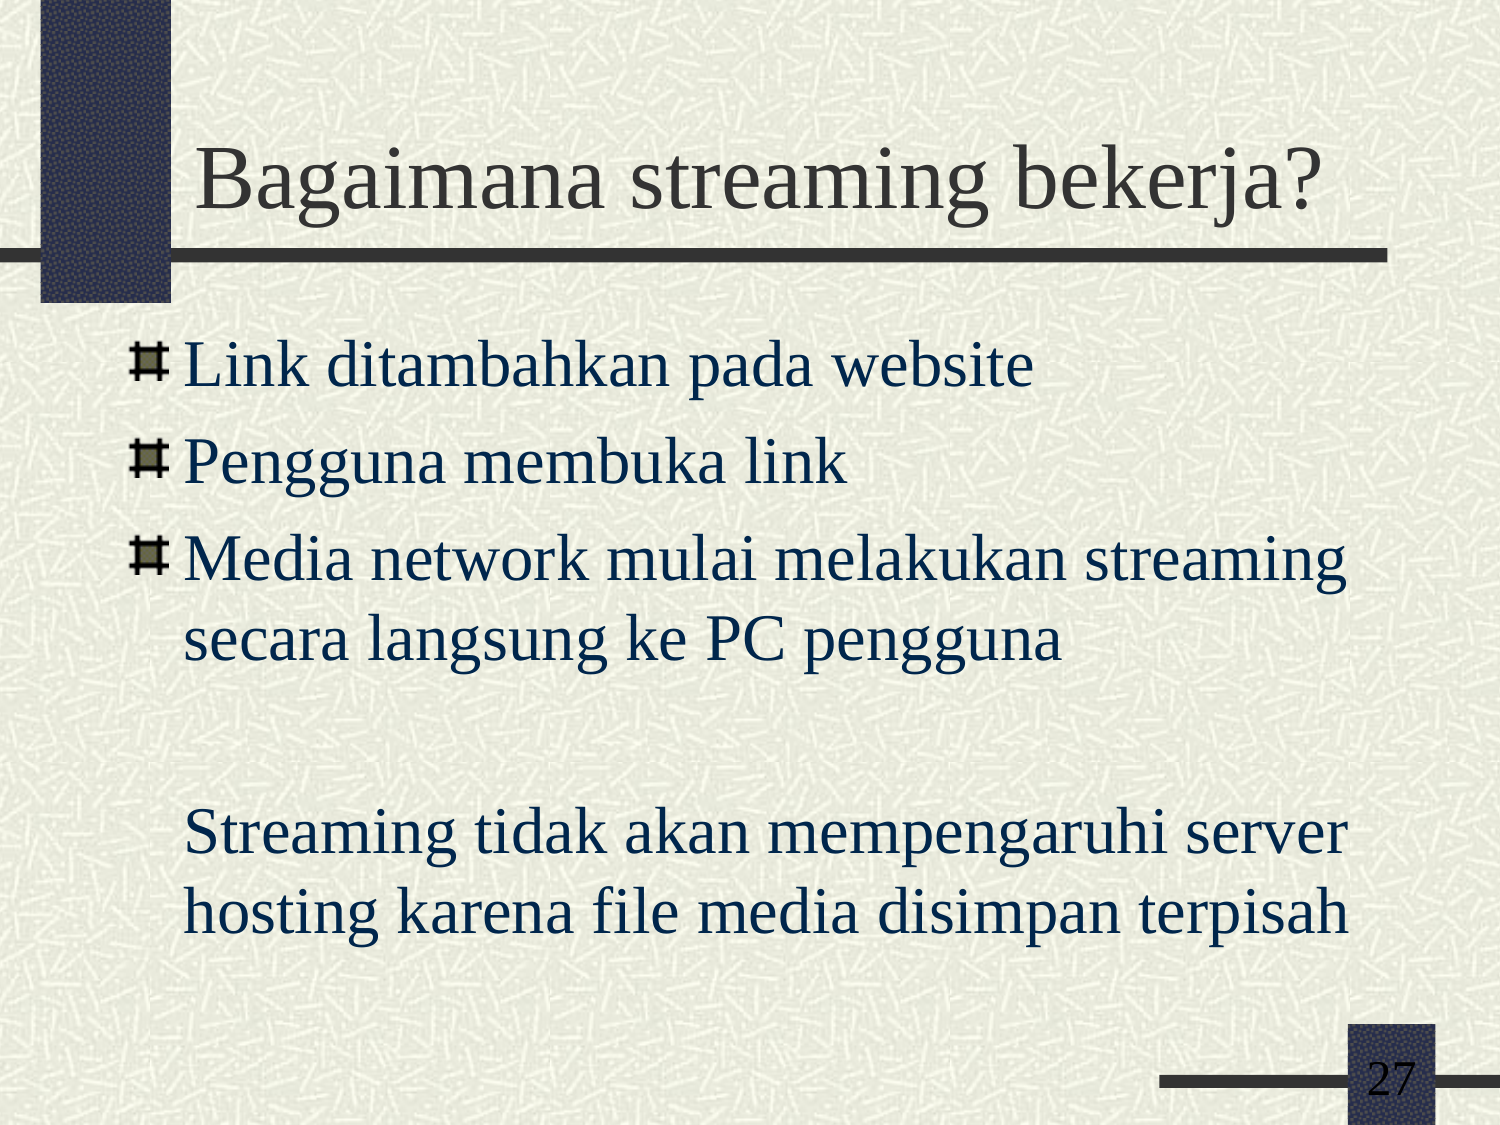

# Bagaimana streaming bekerja?
Link ditambahkan pada website
Pengguna membuka link
Media network mulai melakukan streaming secara langsung ke PC pengguna
Streaming tidak akan mempengaruhi server hosting karena file media disimpan terpisah
27